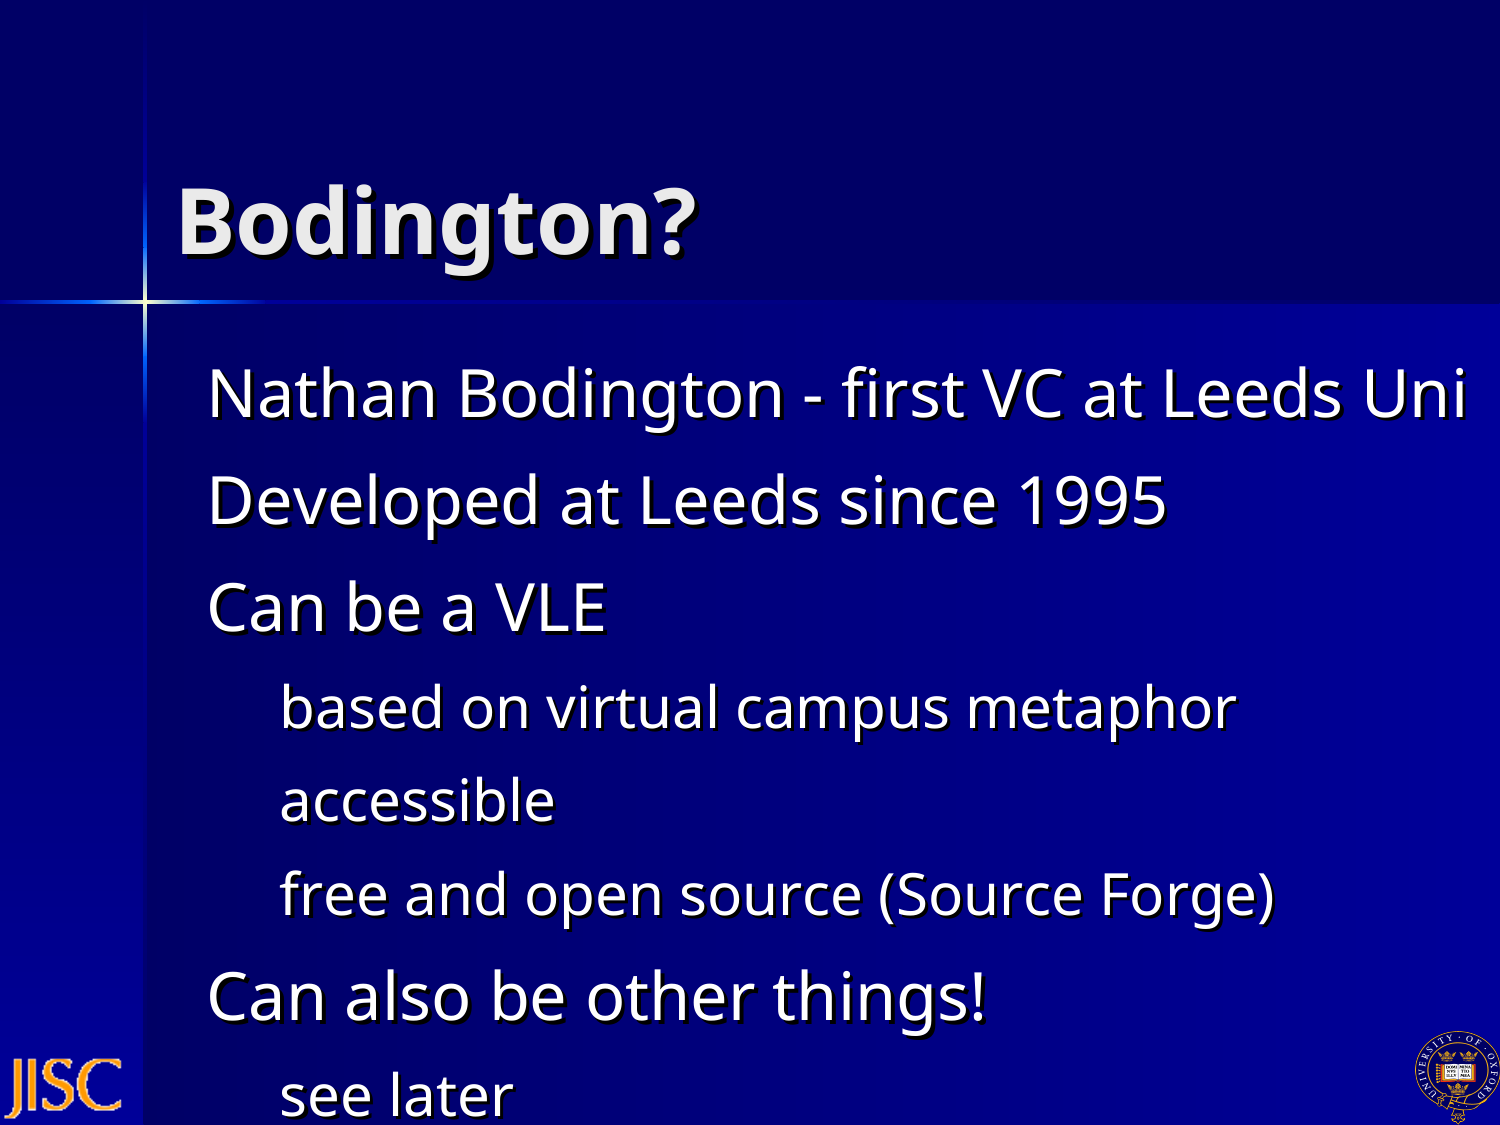

# Bodington?
 Nathan Bodington - first VC at Leeds Uni
 Developed at Leeds since 1995
 Can be a VLE
 based on virtual campus metaphor
 accessible
 free and open source (Source Forge)
 Can also be other things!
 see later